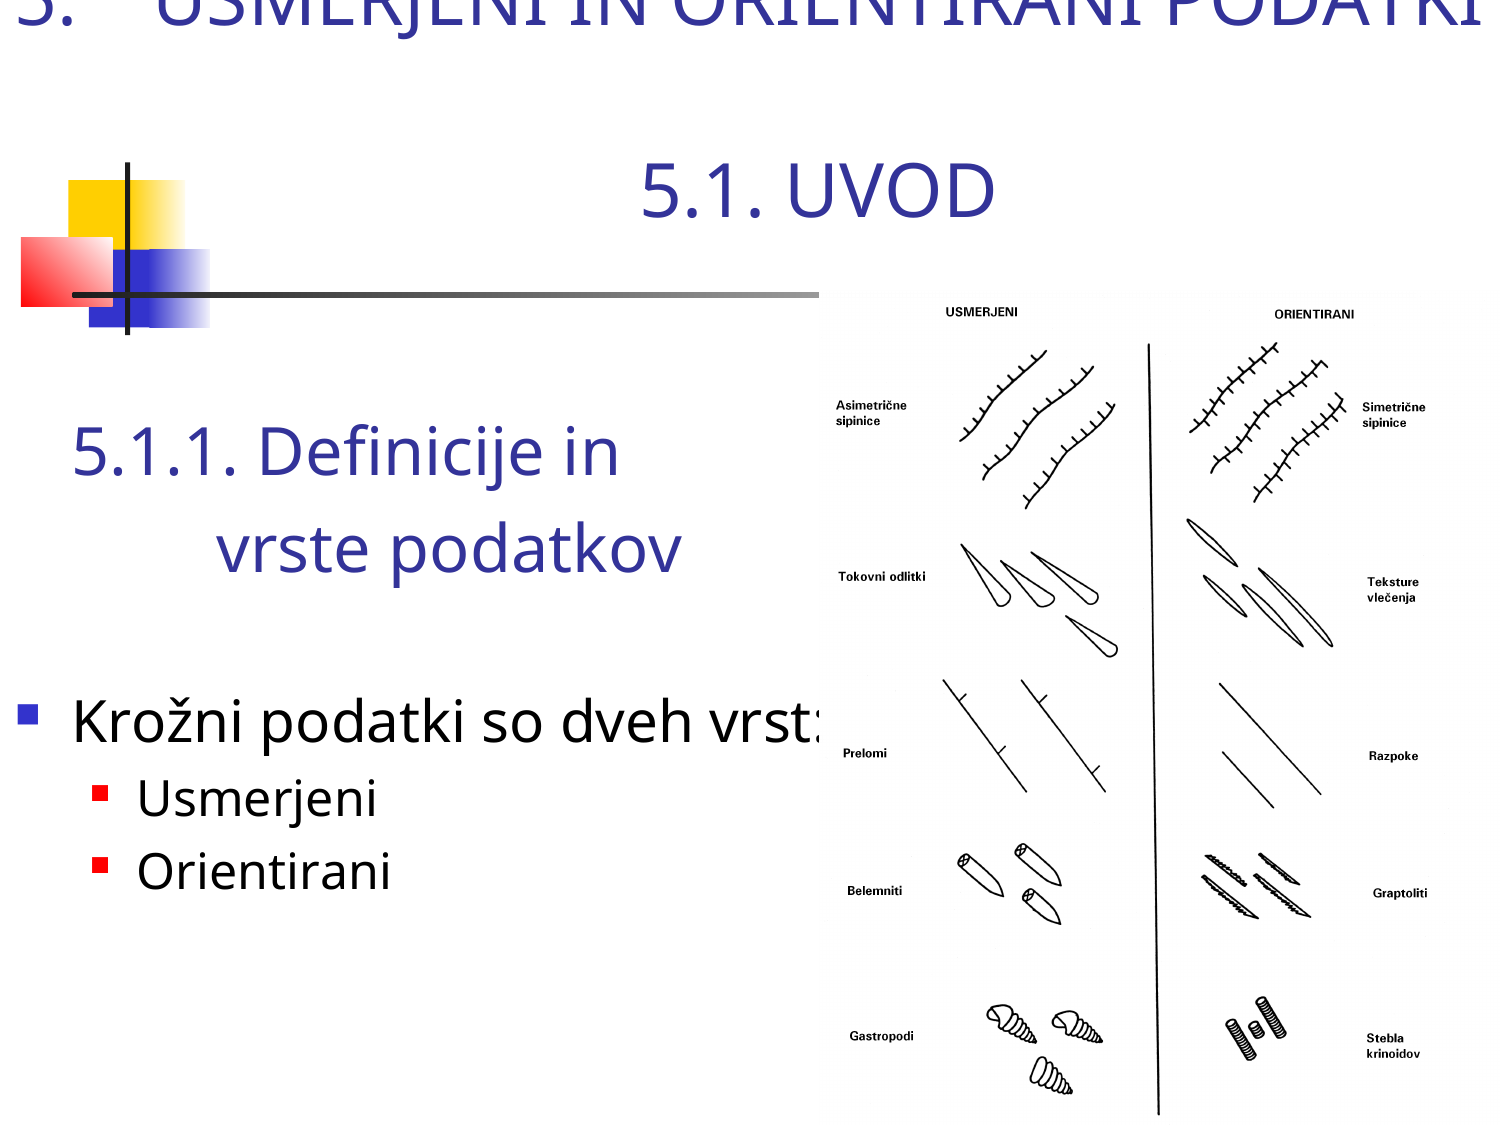

# USMERJENI IN ORIENTIRANI PODATKI 5.1. UVOD
5.1.1. Definicije in
		 vrste podatkov
Krožni podatki so dveh vrst:
Usmerjeni
Orientirani